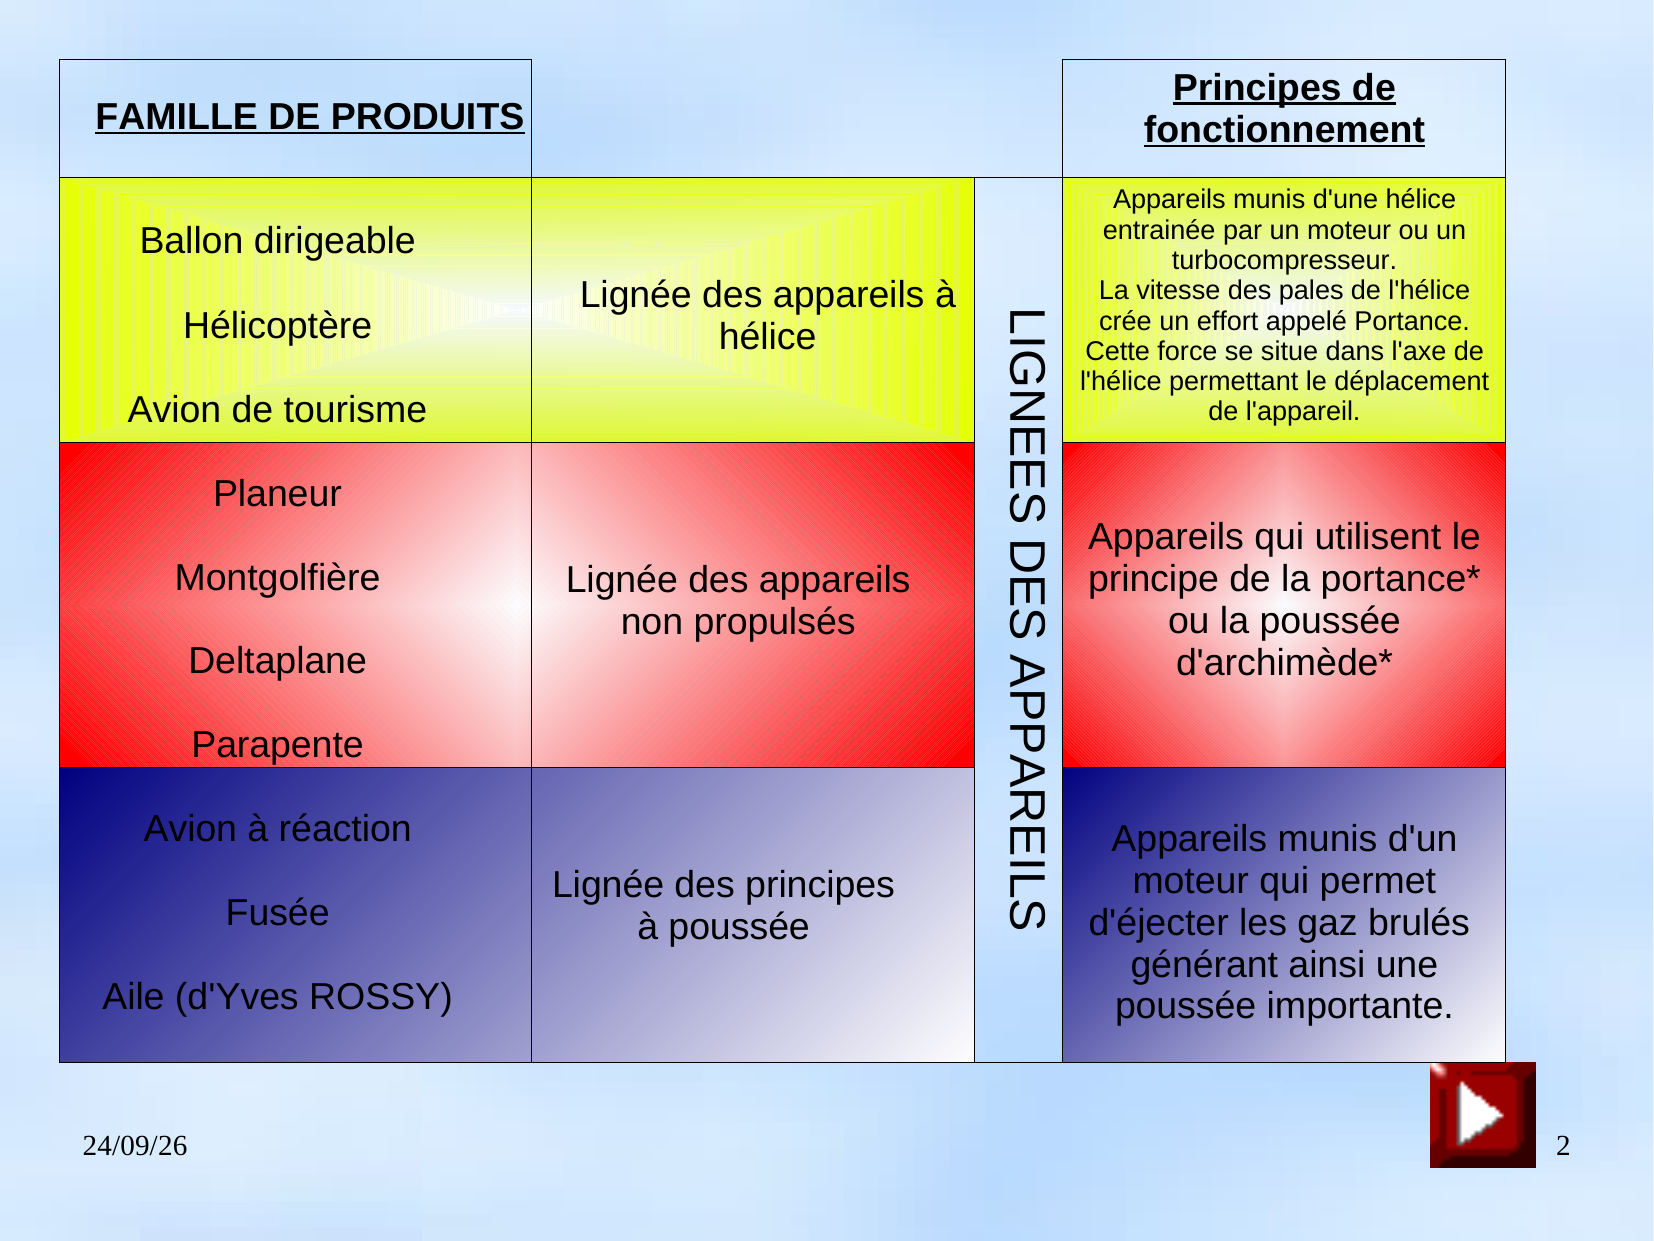

Principes de fonctionnement
FAMILLE DE PRODUITS
Appareils munis d'une hélice entrainée par un moteur ou un turbocompresseur.
La vitesse des pales de l'hélice crée un effort appelé Portance. Cette force se situe dans l'axe de l'hélice permettant le déplacement de l'appareil.
Ballon dirigeable
Hélicoptère
Avion de tourisme
Planeur
Montgolfière
Deltaplane
Parapente
Avion à réaction
Fusée
Aile (d'Yves ROSSY)
Lignée des appareils à hélice
Appareils qui utilisent le principe de la portance* ou la poussée d'archimède*
Lignée des appareils non propulsés
LIGNEES DES APPAREILS
Appareils munis d'un moteur qui permet d'éjecter les gaz brulés générant ainsi une poussée importante.
Lignée des principes à poussée
2